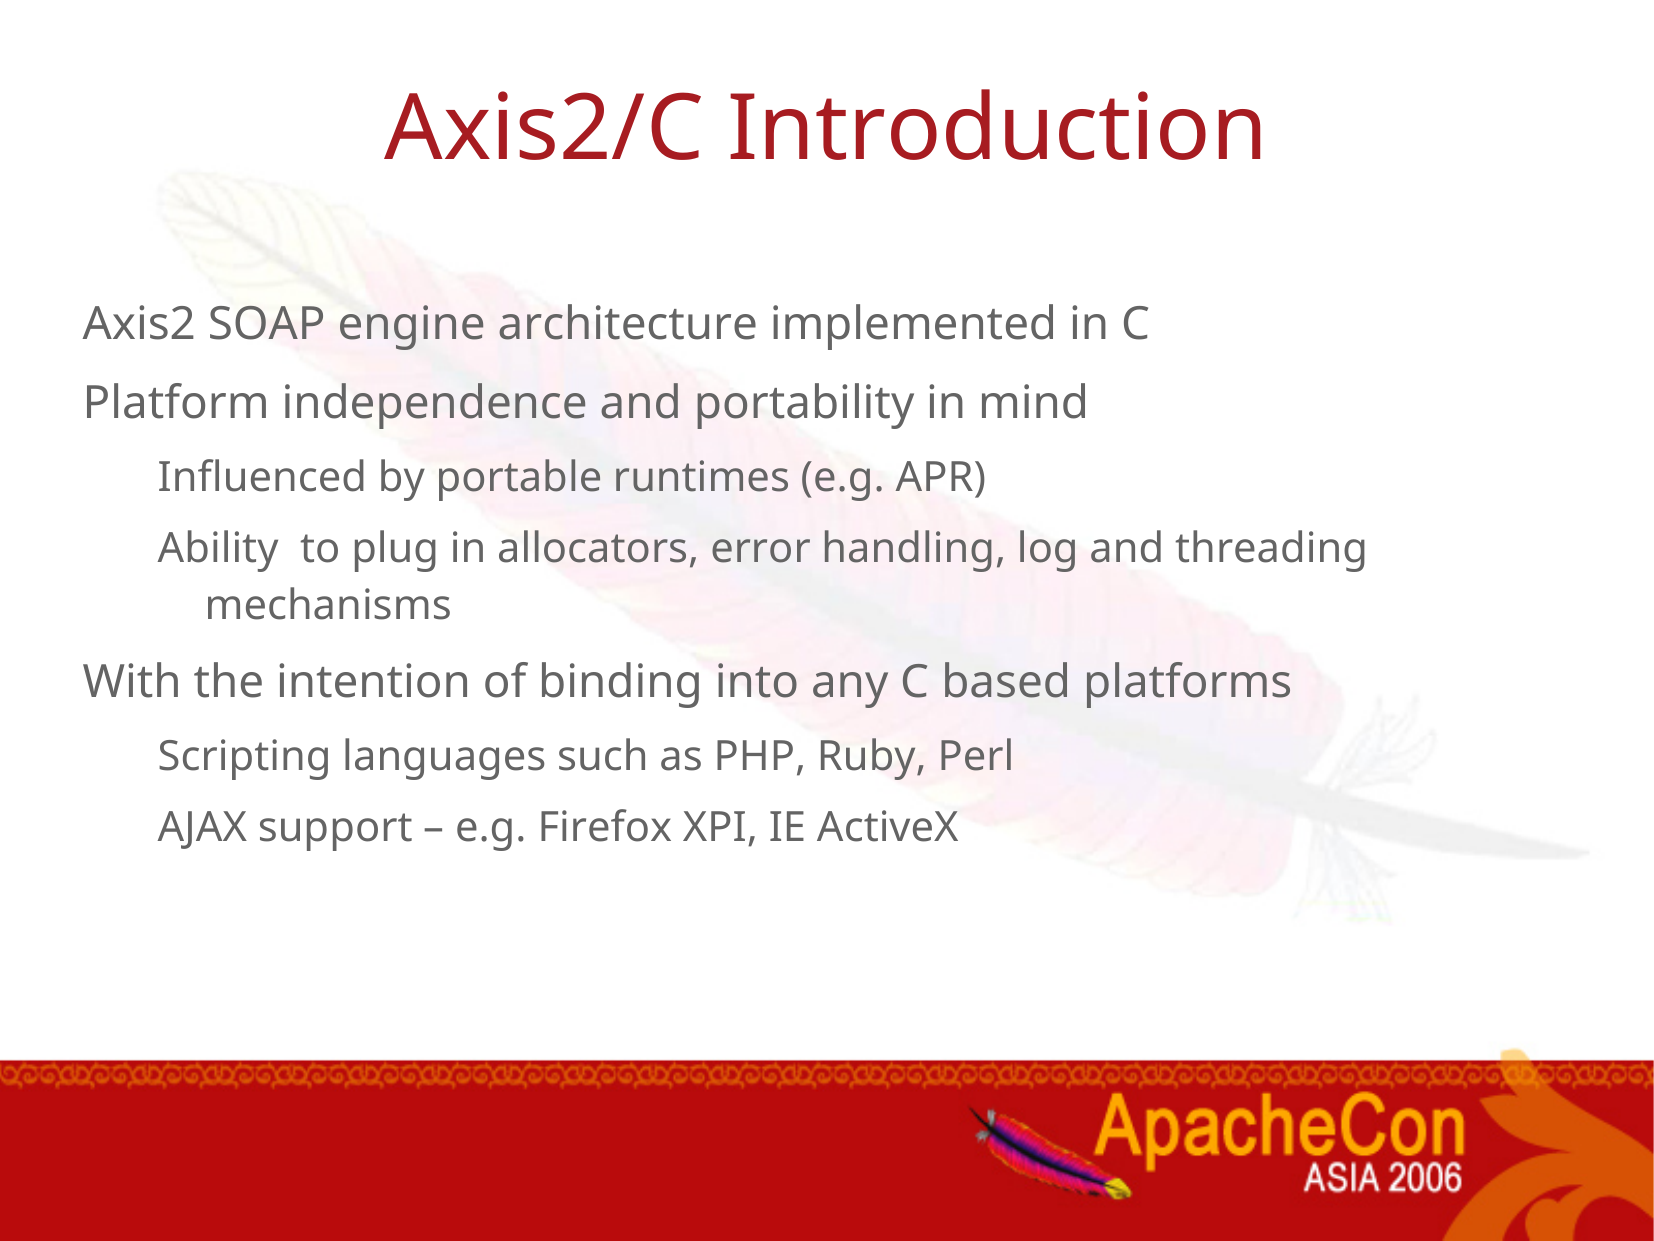

# Axis2/C Introduction
Axis2 SOAP engine architecture implemented in C
Platform independence and portability in mind
Influenced by portable runtimes (e.g. APR)
Ability to plug in allocators, error handling, log and threading mechanisms
With the intention of binding into any C based platforms
Scripting languages such as PHP, Ruby, Perl
AJAX support – e.g. Firefox XPI, IE ActiveX